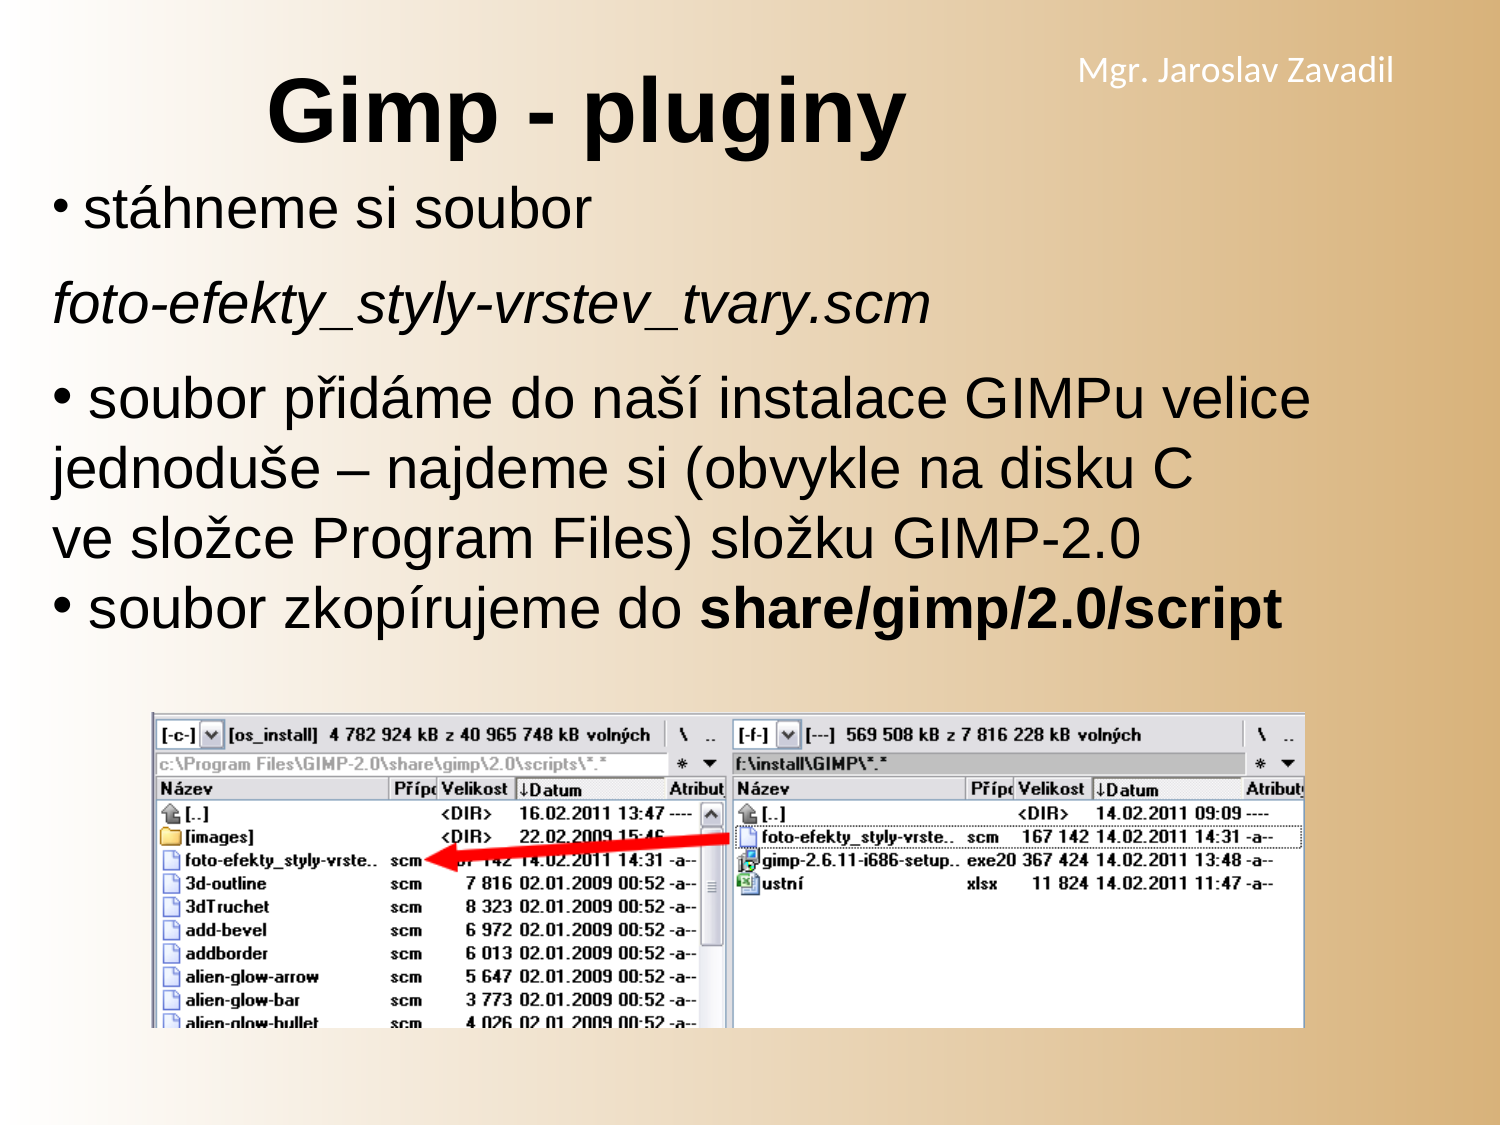

# Gimp - pluginy
Mgr. Jaroslav Zavadil
 stáhneme si soubor
foto-efekty_styly-vrstev_tvary.scm
 soubor přidáme do naší instalace GIMPu velice jednoduše – najdeme si (obvykle na disku C
ve složce Program Files) složku GIMP-2.0
 soubor zkopírujeme do share/gimp/2.0/script